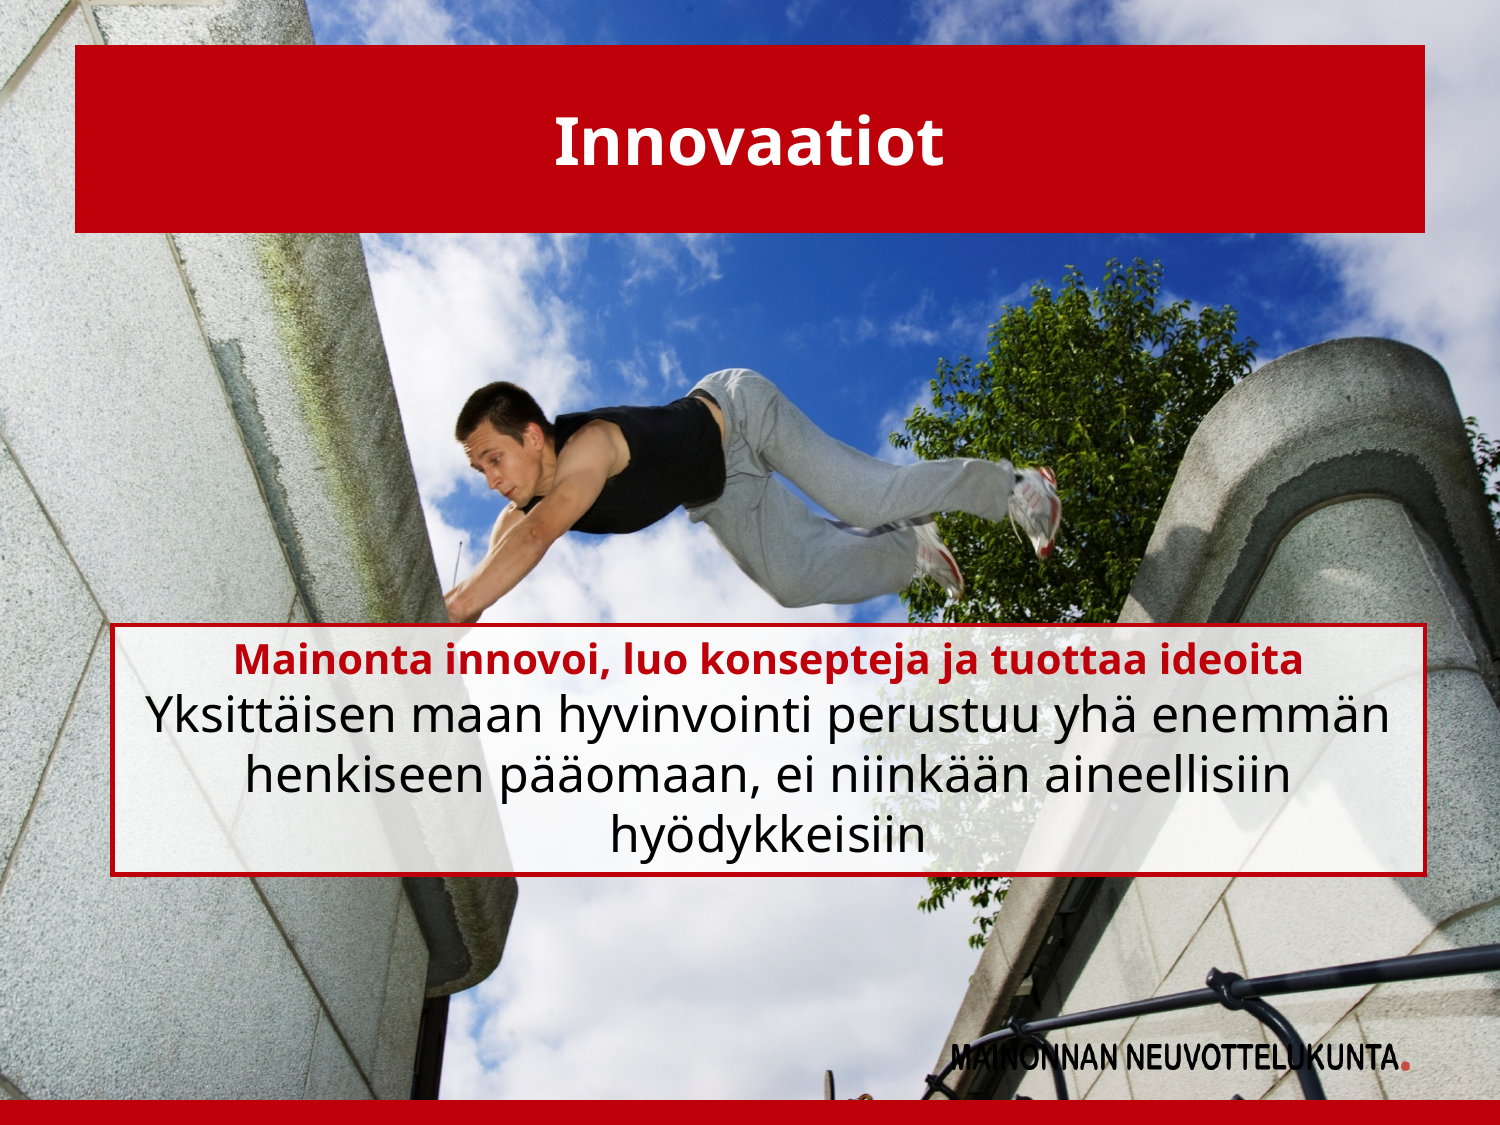

Innovaatiot
Mainonta innovoi, luo konsepteja ja tuottaa ideoita
Yksittäisen maan hyvinvointi perustuu yhä enemmän henkiseen pääomaan, ei niinkään aineellisiin hyödykkeisiin